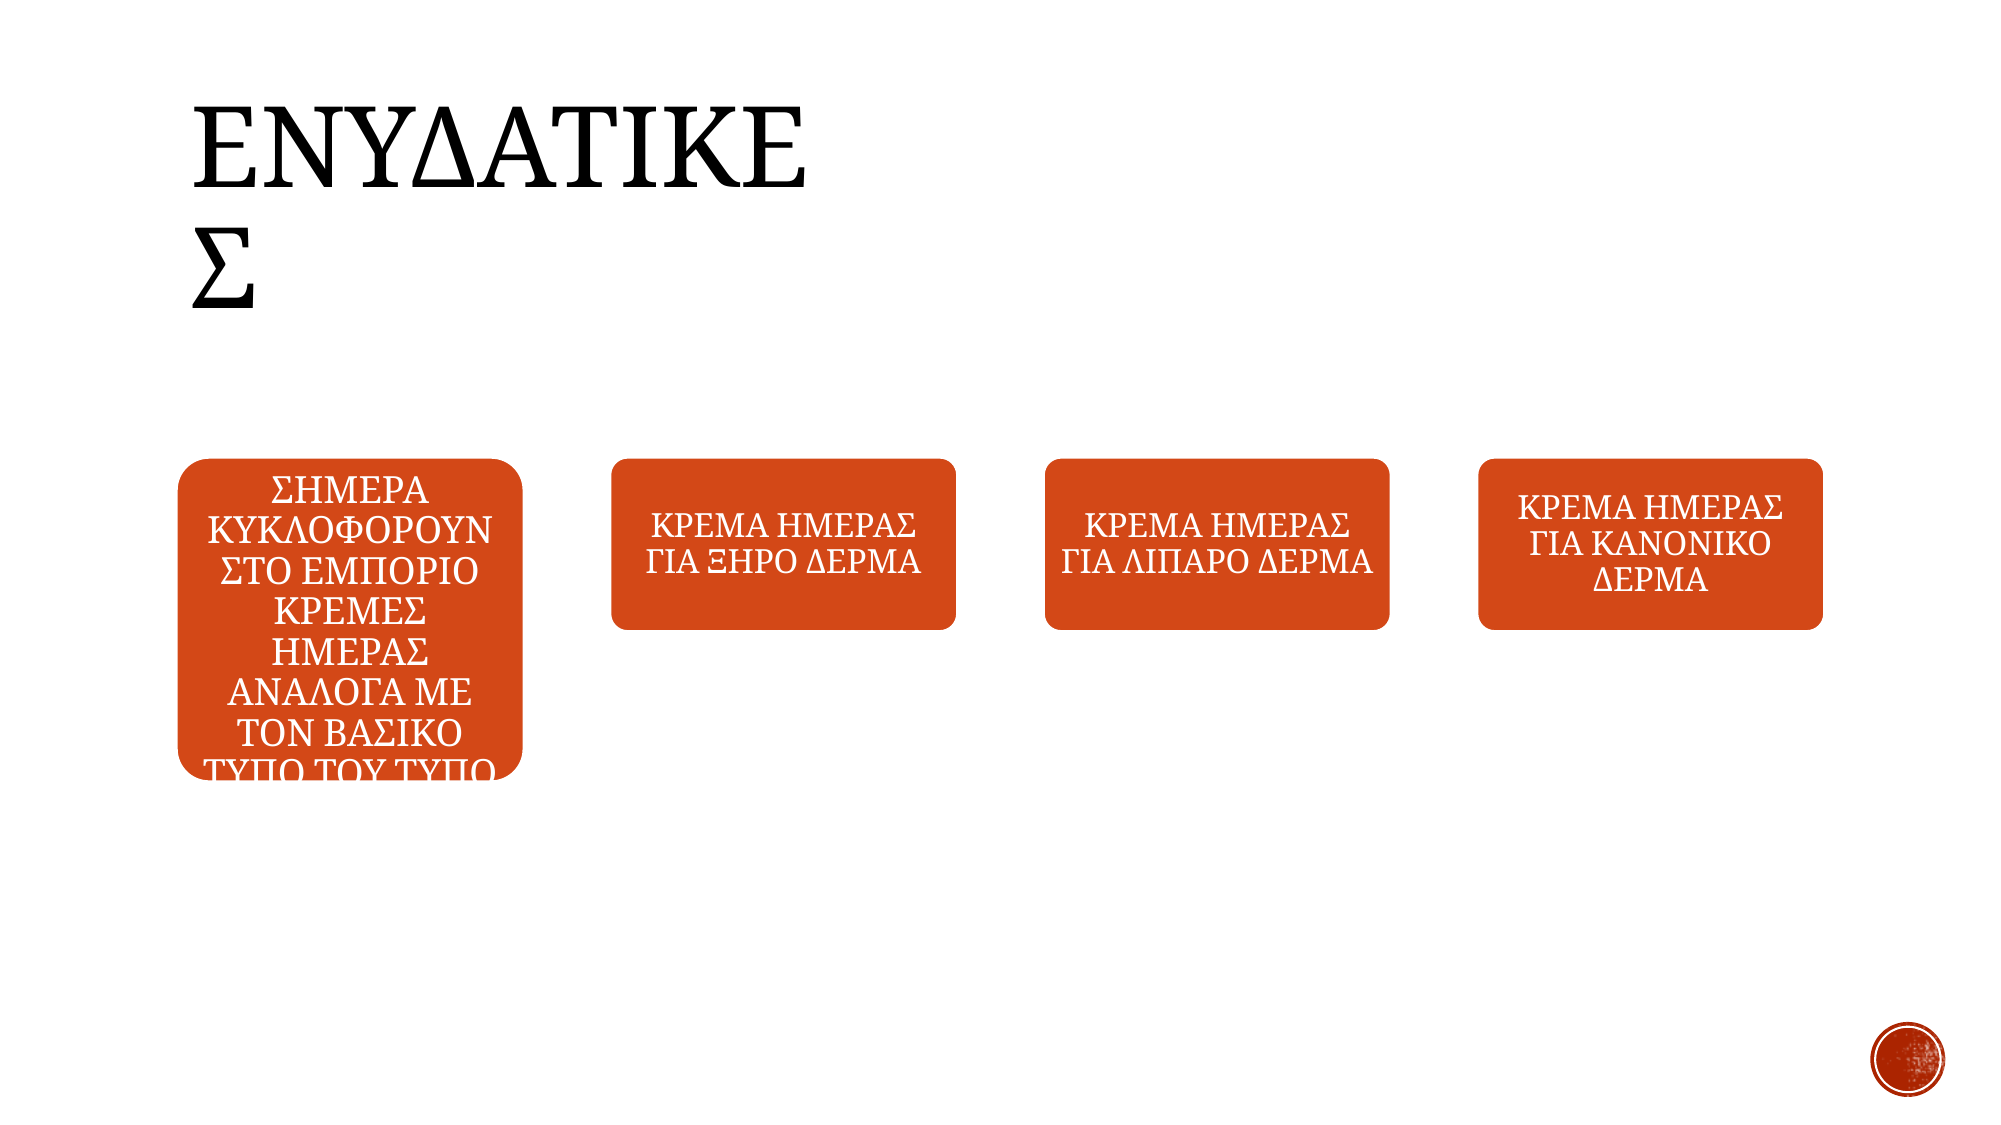

# ΕΝΥΔΑΤΙΚΕΣ
ΣΗΜΕΡΑ ΚΥΚΛΟΦΟΡΟΥΝ ΣΤΟ ΕΜΠΟΡΙΟ ΚΡΕΜΕΣ ΗΜΕΡΑΣ ΑΝΑΛΟΓΑ ΜΕ ΤΟΝ ΒΑΣΙΚΟ ΤΥΠΟ ΤΟΥ ΤΥΠΟ ΔΕΡΜΑΤΟΣ
ΚΡΕΜΑ ΗΜΕΡΑΣ ΓΙΑ ΞΗΡΟ ΔΕΡΜΑ
ΚΡΕΜΑ ΗΜΕΡΑΣ ΓΙΑ ΛΙΠΑΡΟ ΔΕΡΜΑ
ΚΡΕΜΑ ΗΜΕΡΑΣ ΓΙΑ ΚΑΝΟΝΙΚΟ ΔΕΡΜΑ